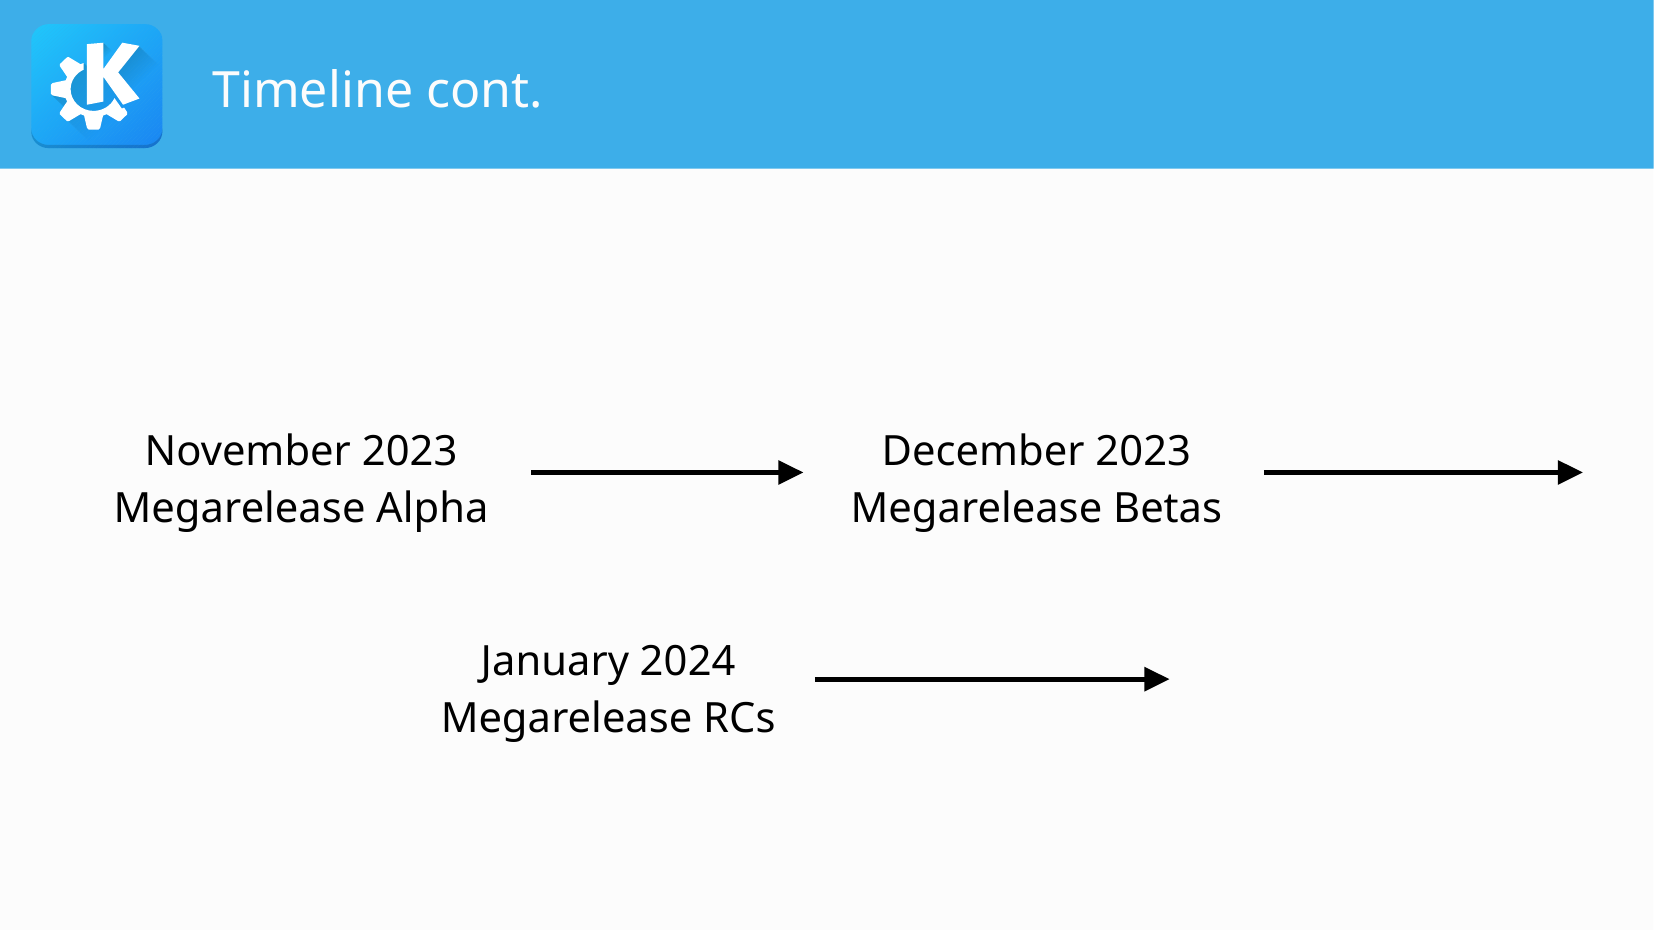

# Timeline cont.
November 2023
Megarelease Alpha
December 2023
Megarelease Betas
January 2024
Megarelease RCs